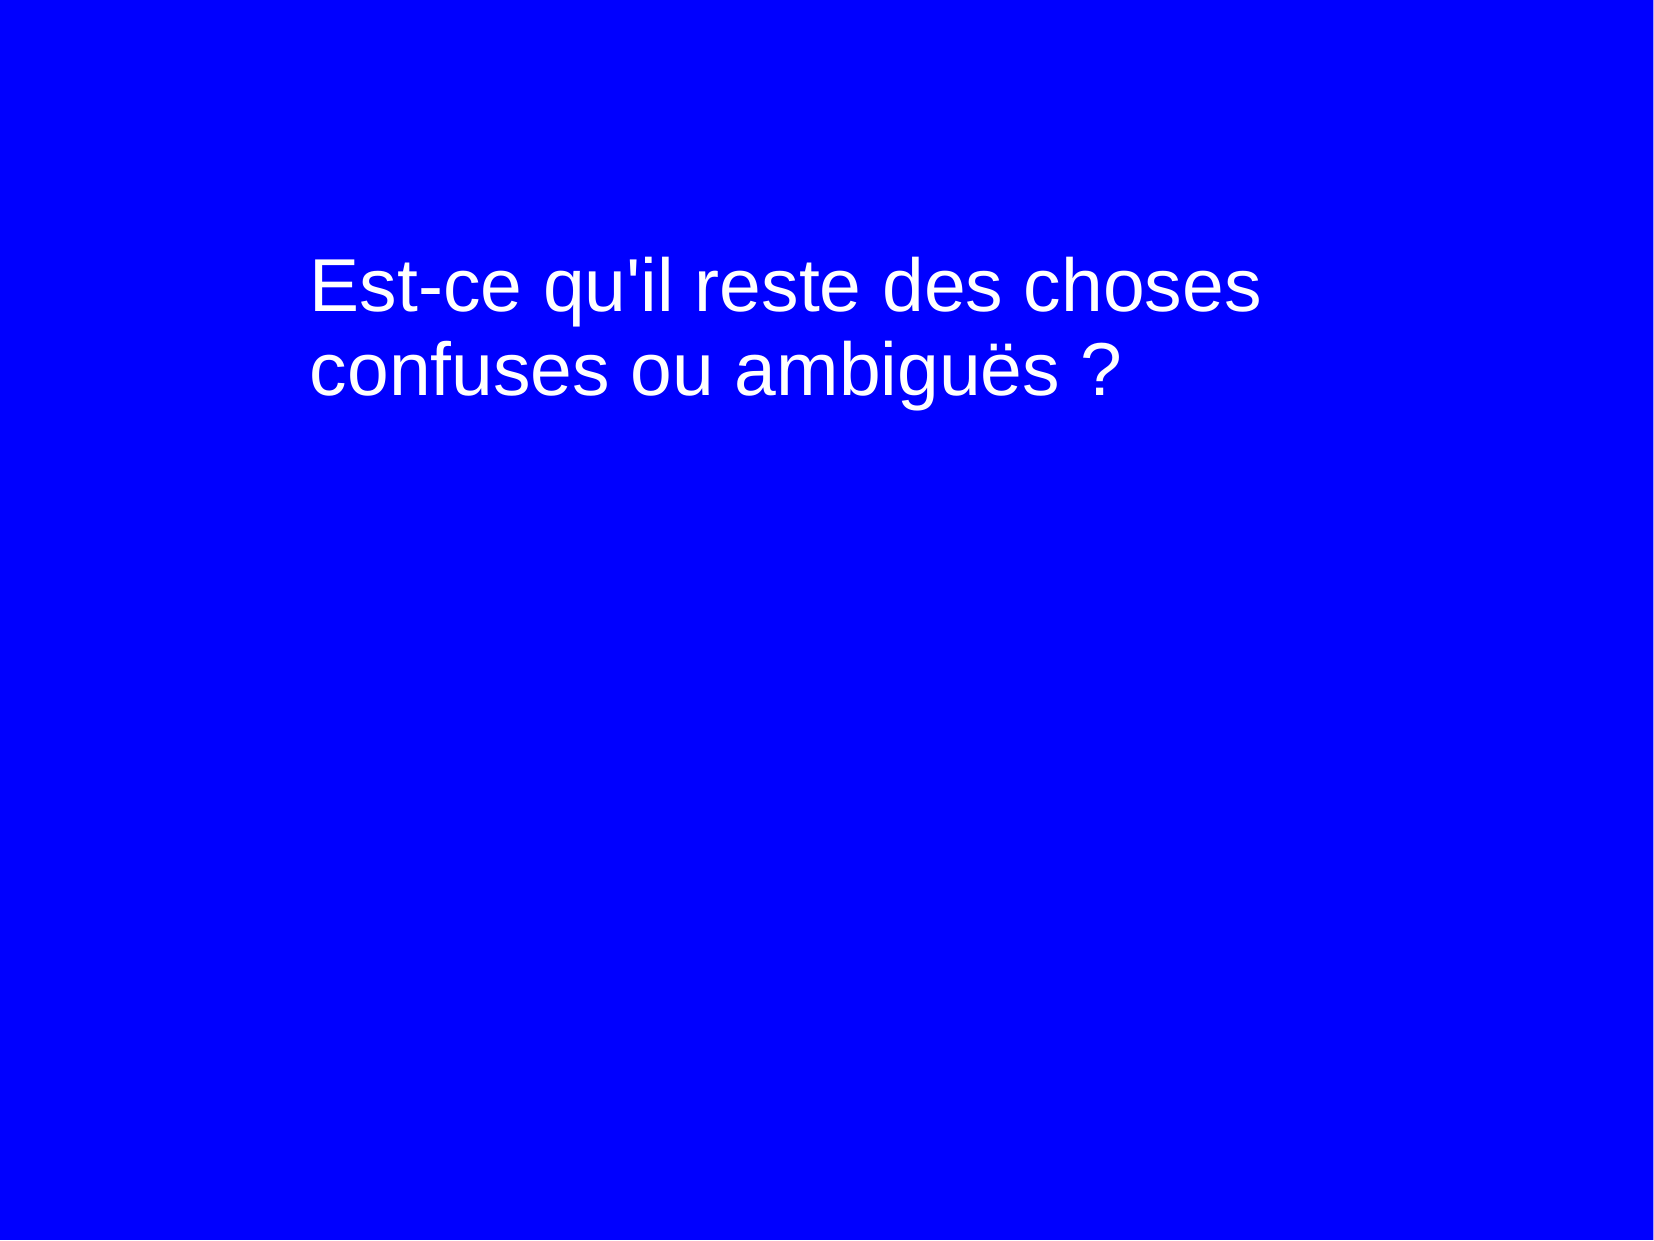

Est-ce qu'il reste des choses confuses ou ambiguës ?